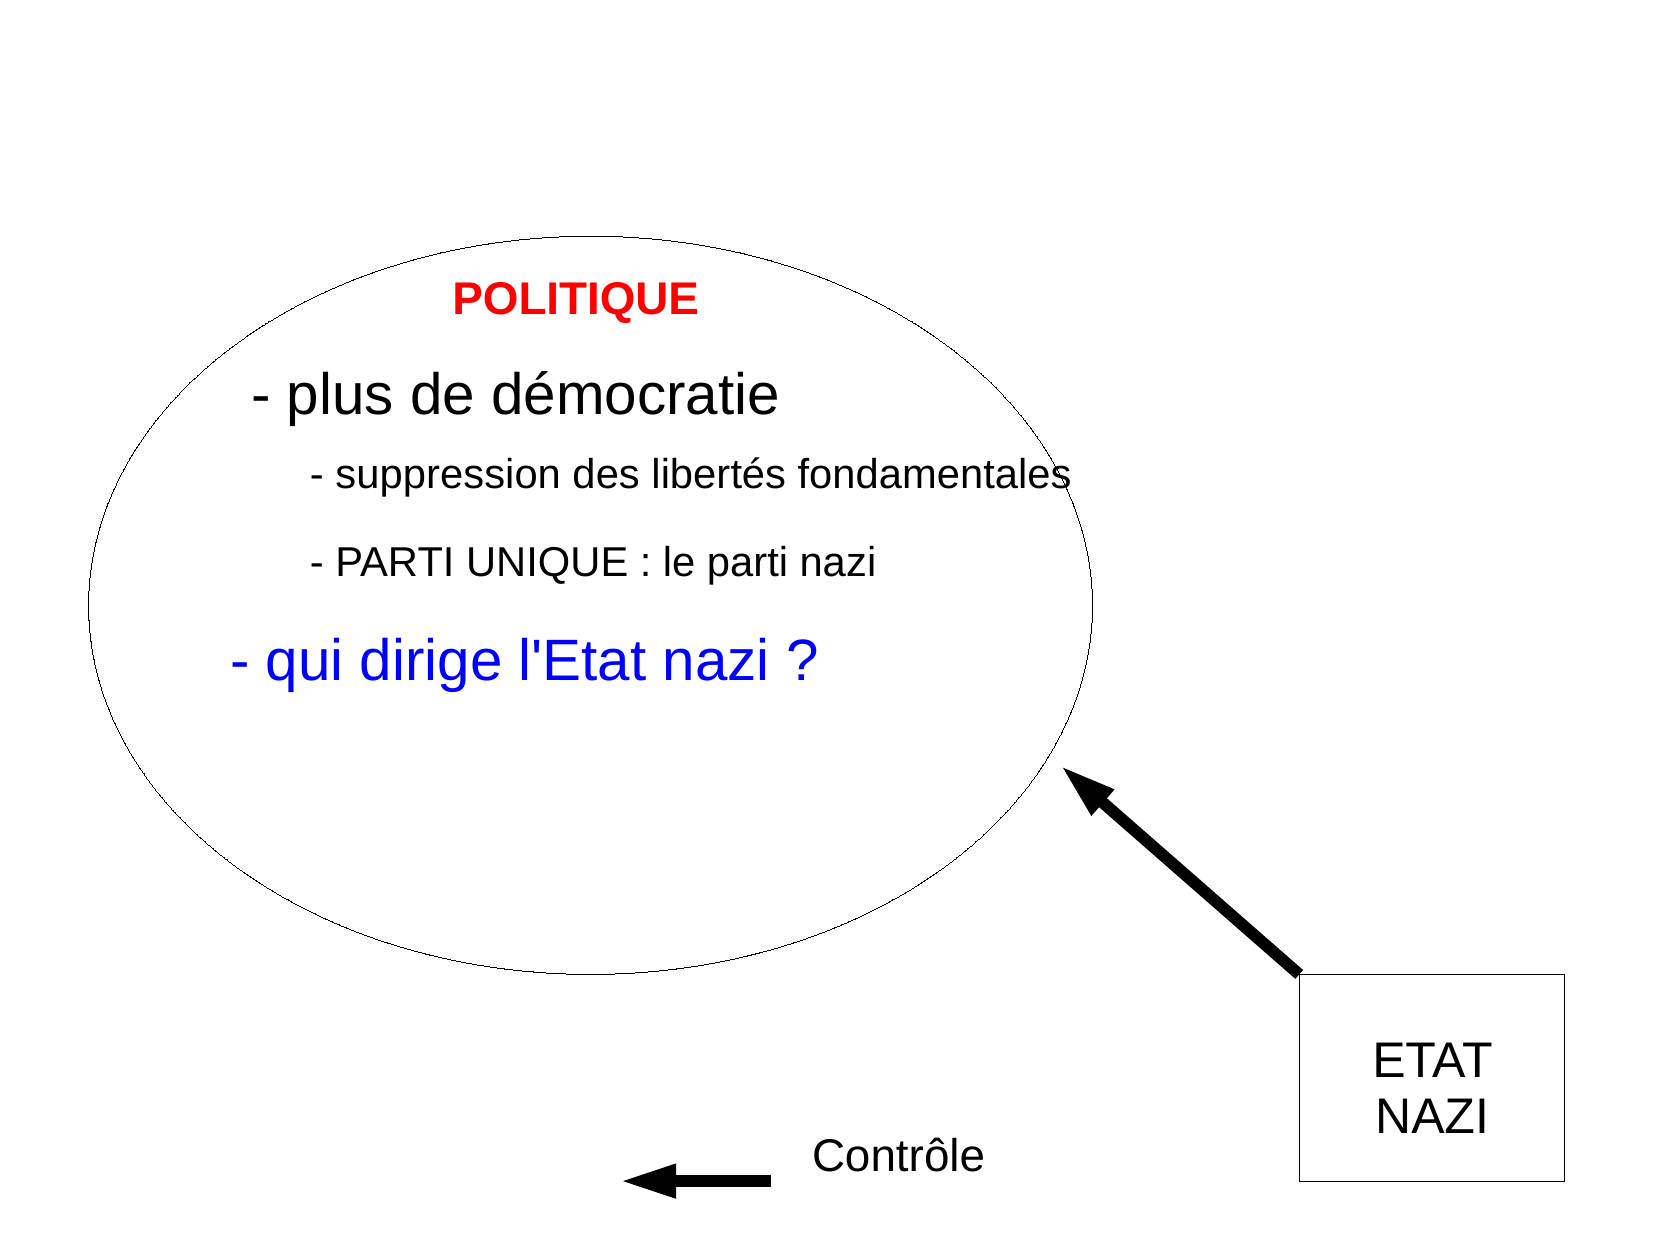

POLITIQUE
- plus de démocratie
- suppression des libertés fondamentales
- PARTI UNIQUE : le parti nazi
- qui dirige l'Etat nazi ?
ETAT NAZI
Contrôle